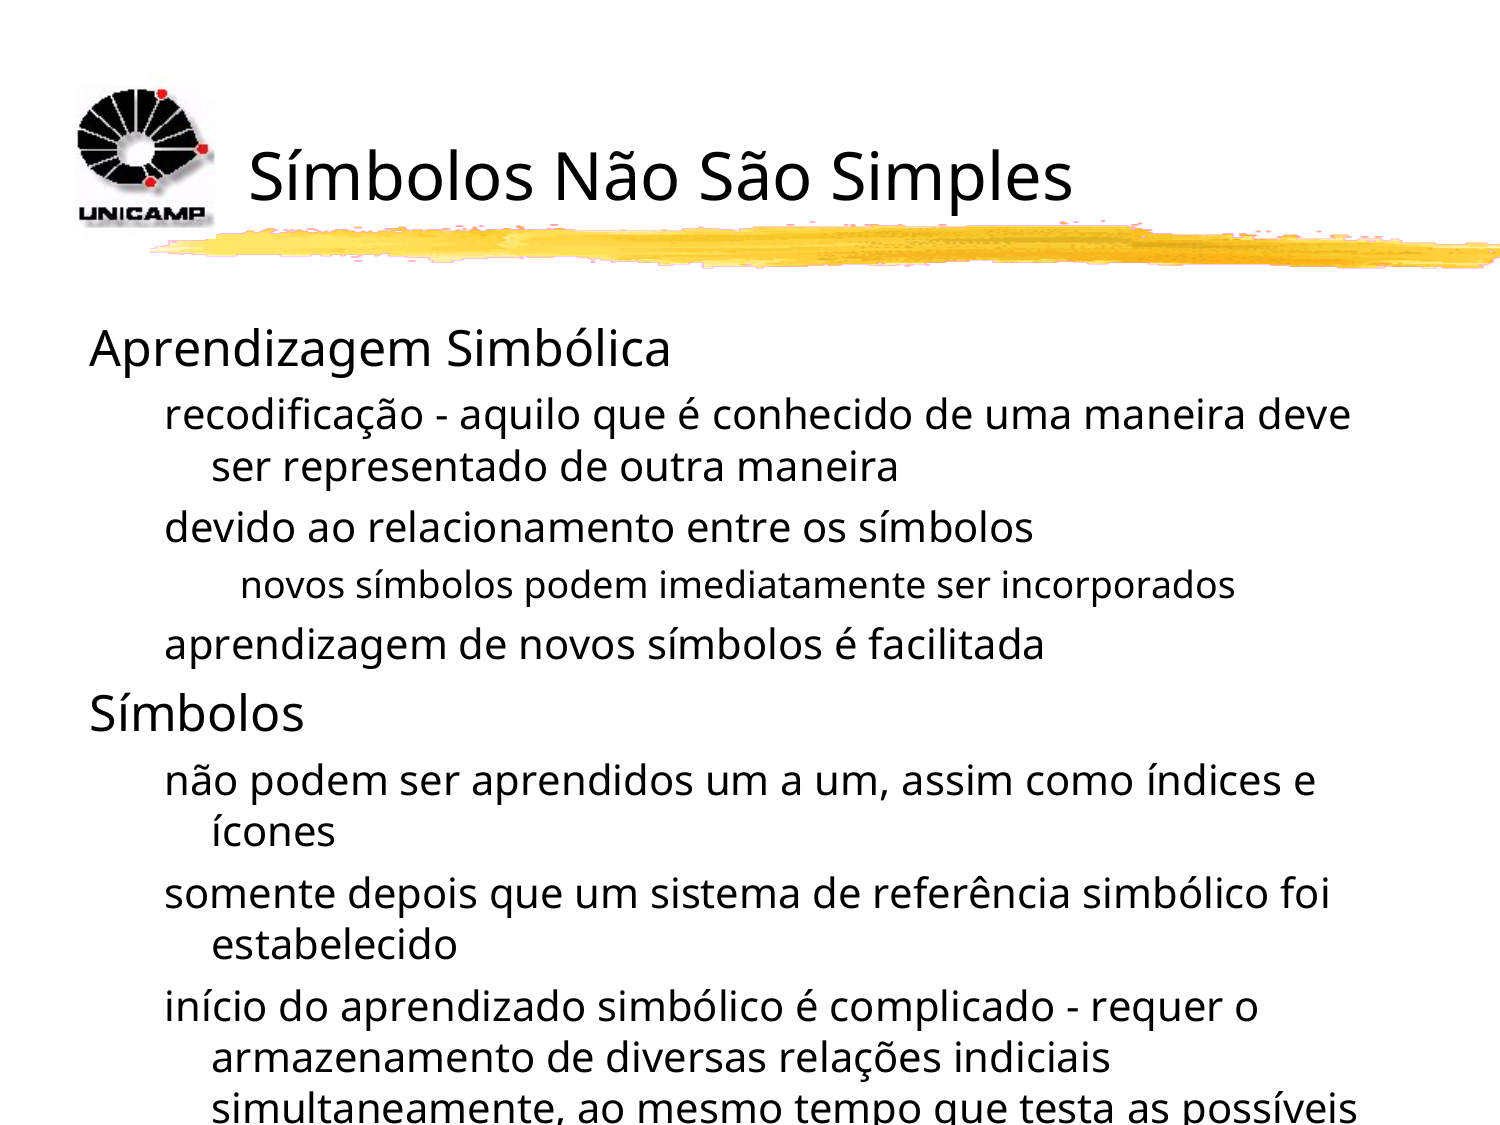

# Símbolos Não São Simples
Aprendizagem Simbólica
recodificação - aquilo que é conhecido de uma maneira deve ser representado de outra maneira
devido ao relacionamento entre os símbolos
novos símbolos podem imediatamente ser incorporados
aprendizagem de novos símbolos é facilitada
Símbolos
não podem ser aprendidos um a um, assim como índices e ícones
somente depois que um sistema de referência simbólico foi estabelecido
início do aprendizado simbólico é complicado - requer o armazenamento de diversas relações indiciais simultaneamente, ao mesmo tempo que testa as possíveis combinações